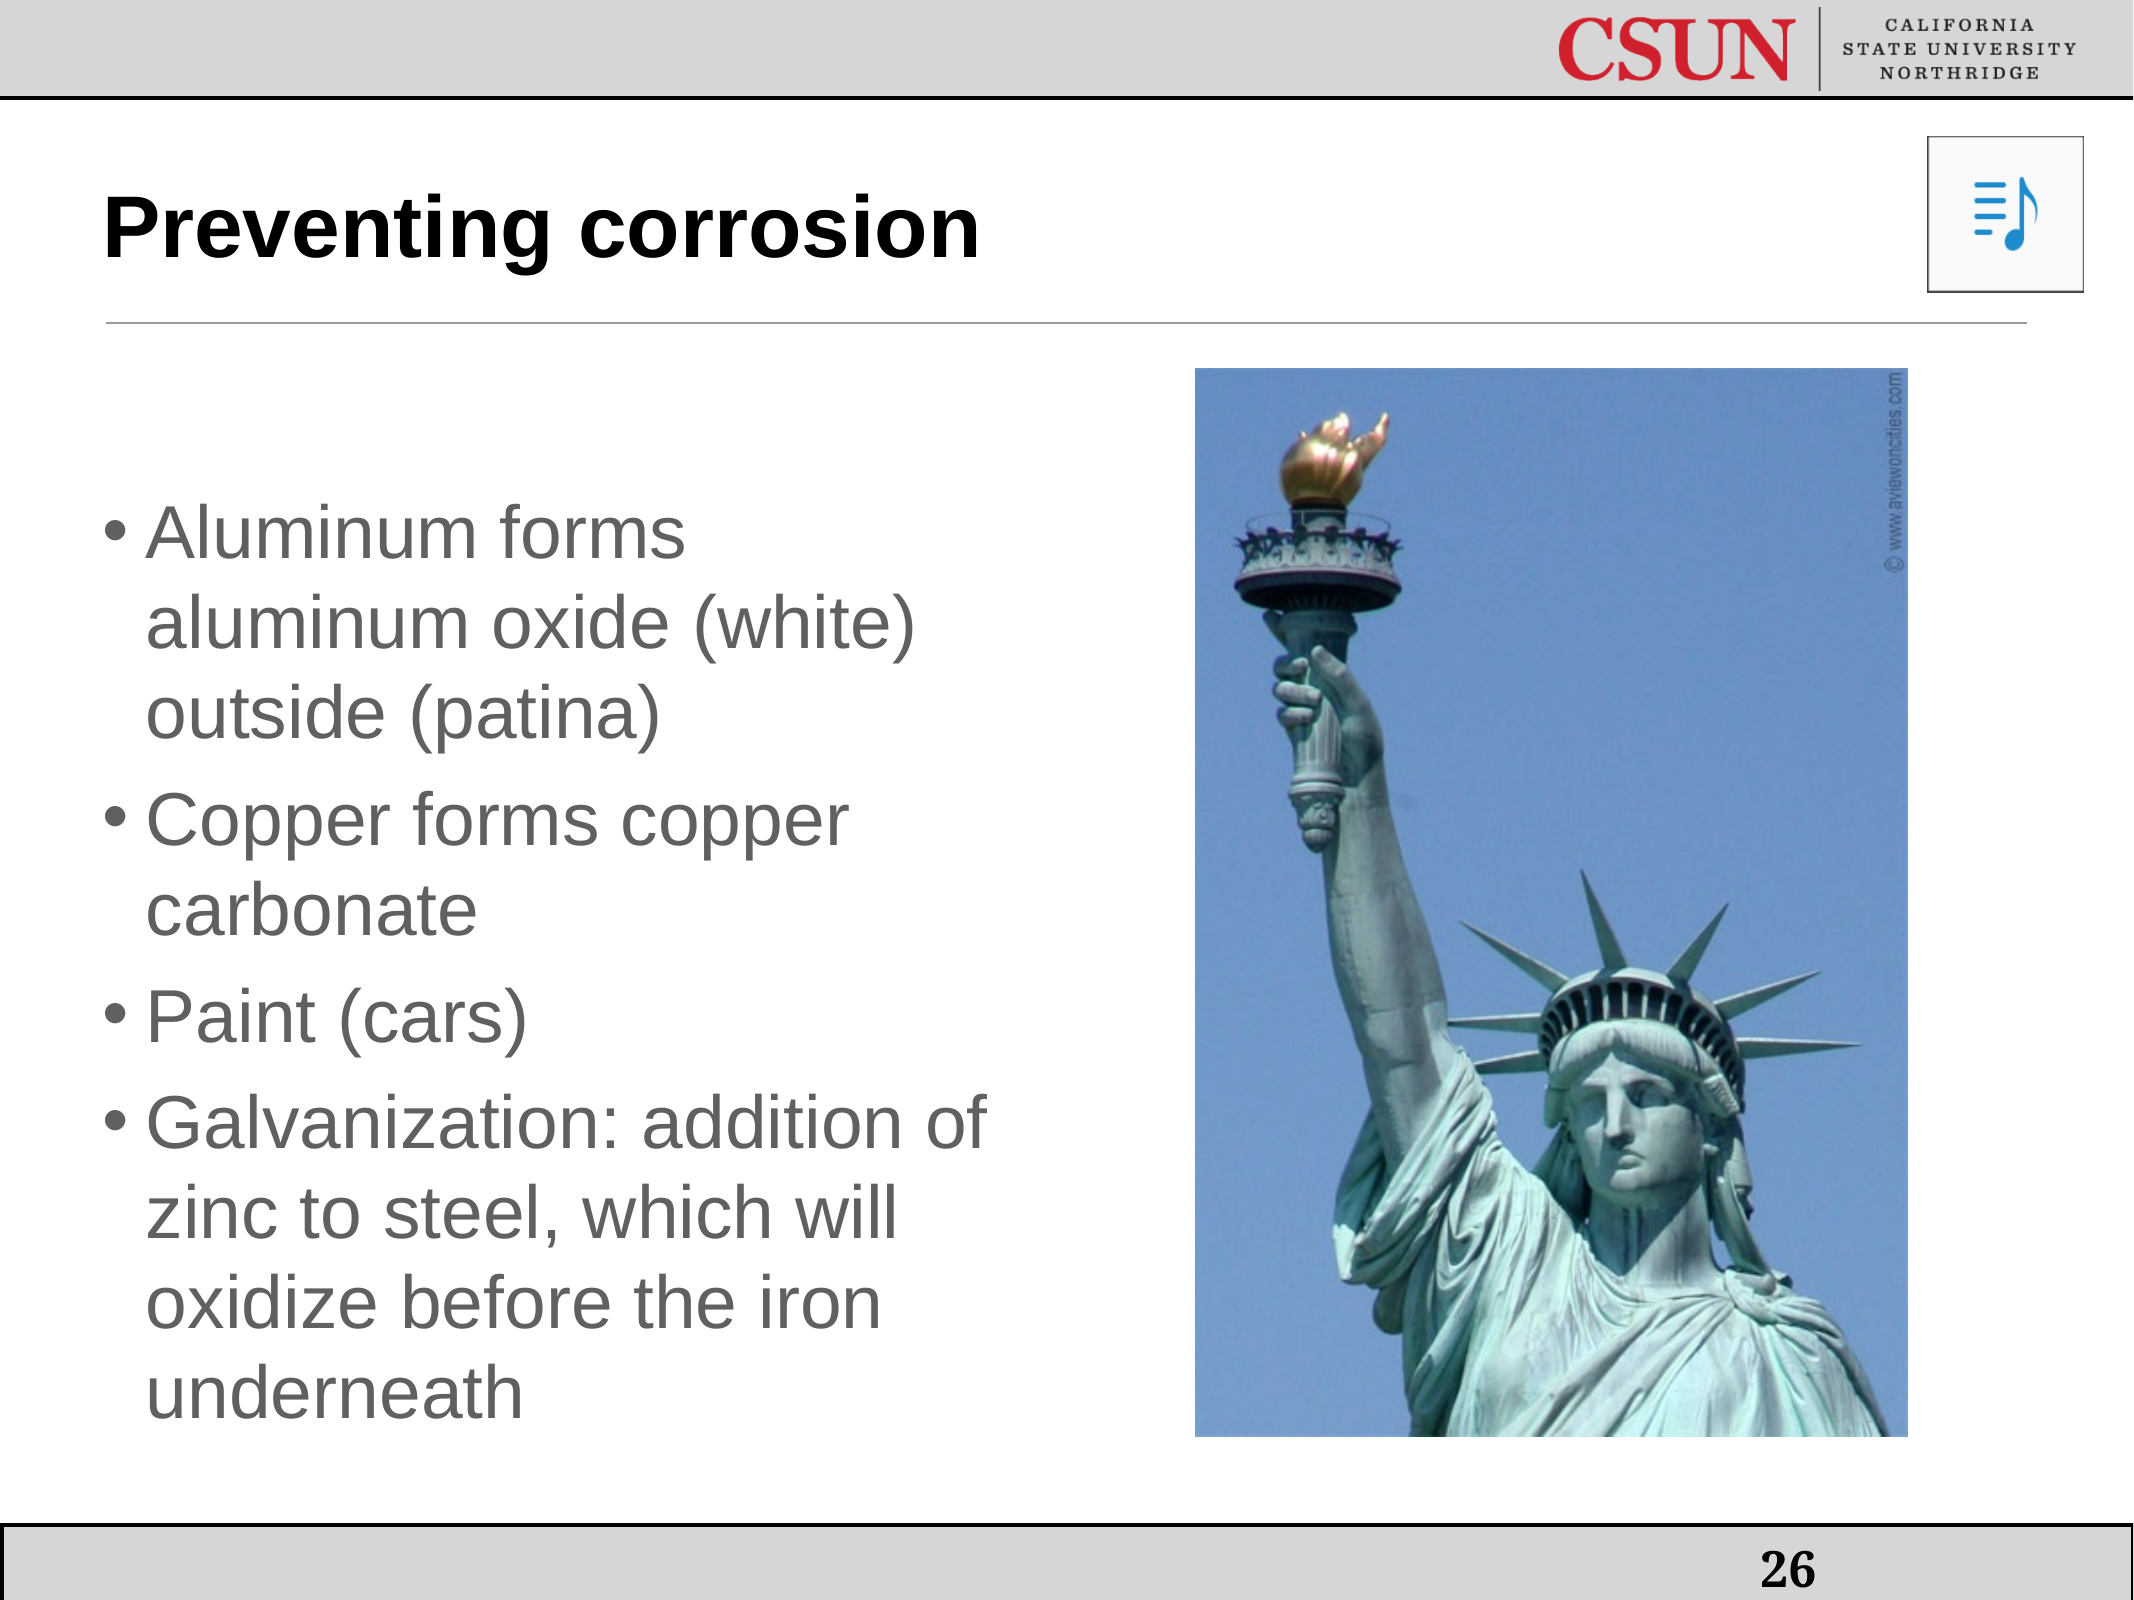

# Preventing corrosion
Aluminum forms aluminum oxide (white) outside (patina)
Copper forms copper carbonate
Paint (cars)
Galvanization: addition of zinc to steel, which will oxidize before the iron underneath
26